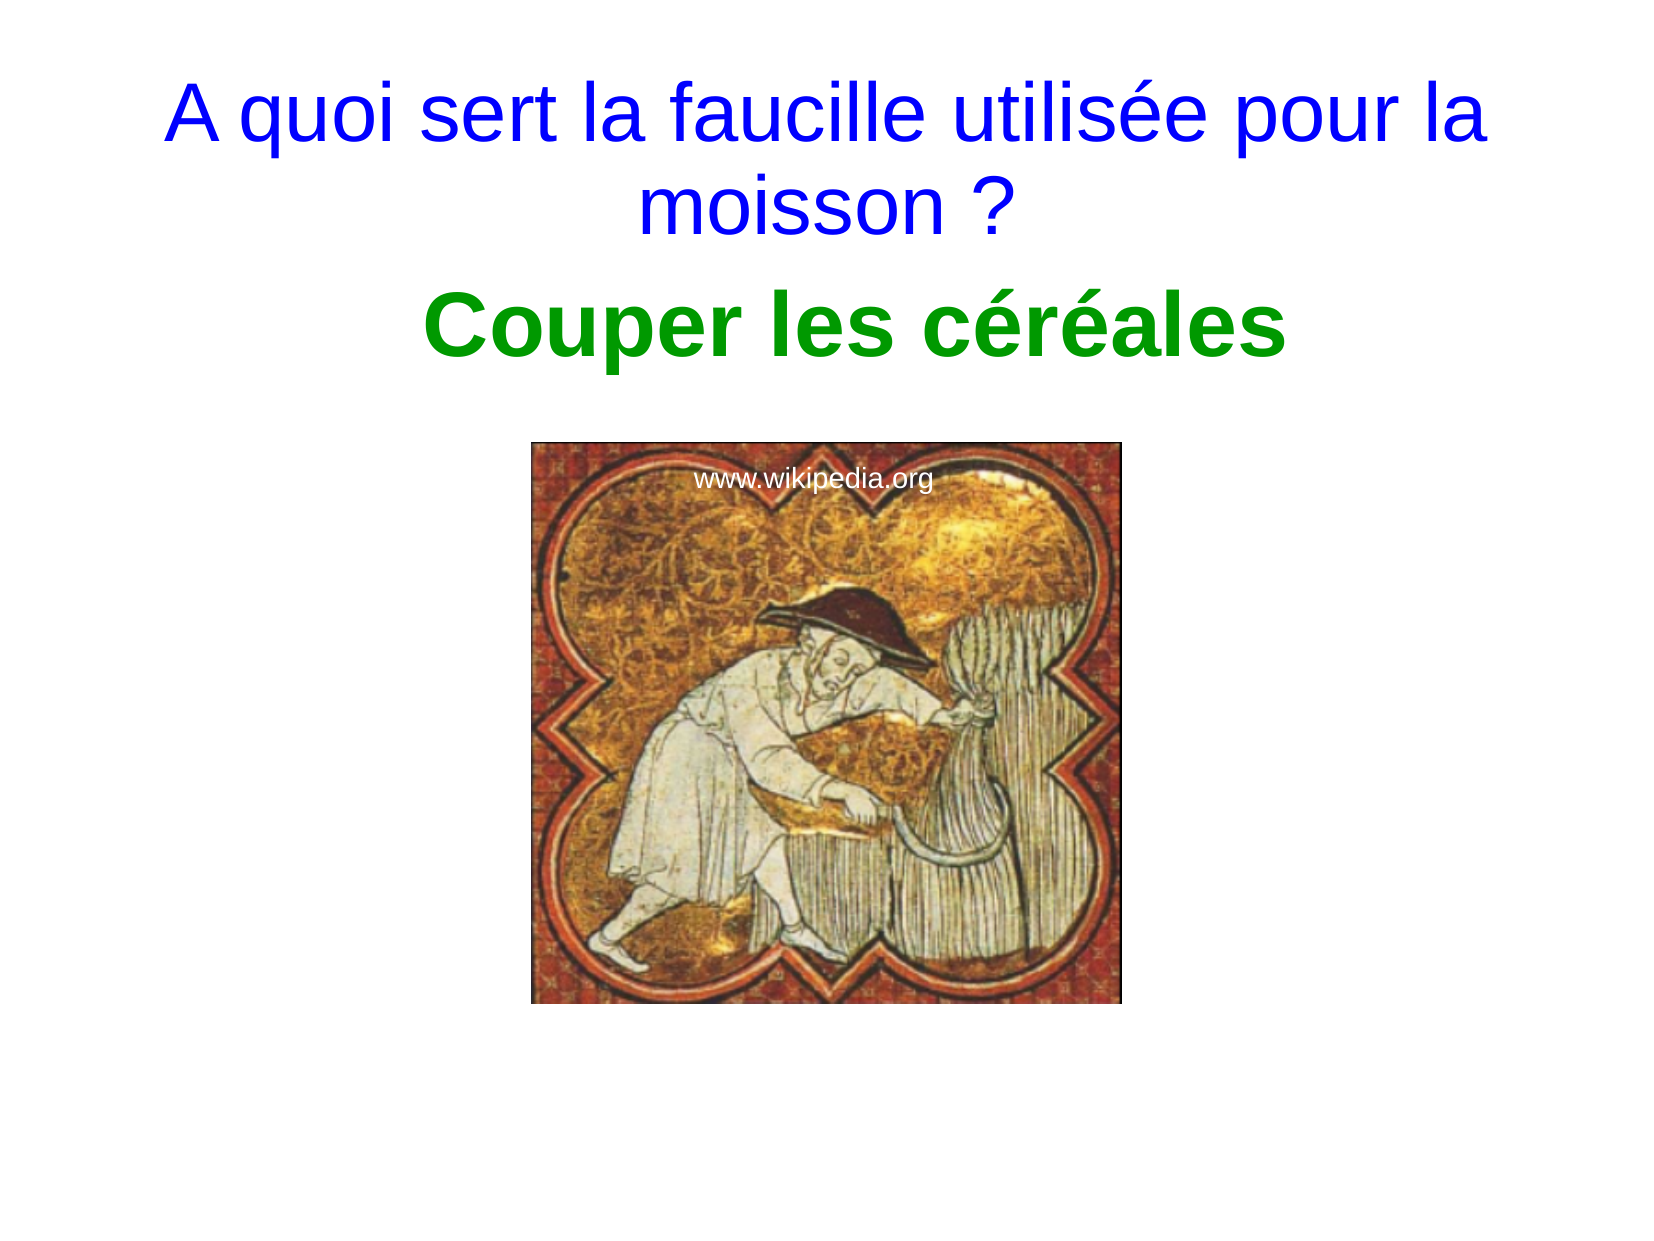

A quoi sert la faucille utilisée pour la moisson ?
Couper les céréales
www.wikipedia.org